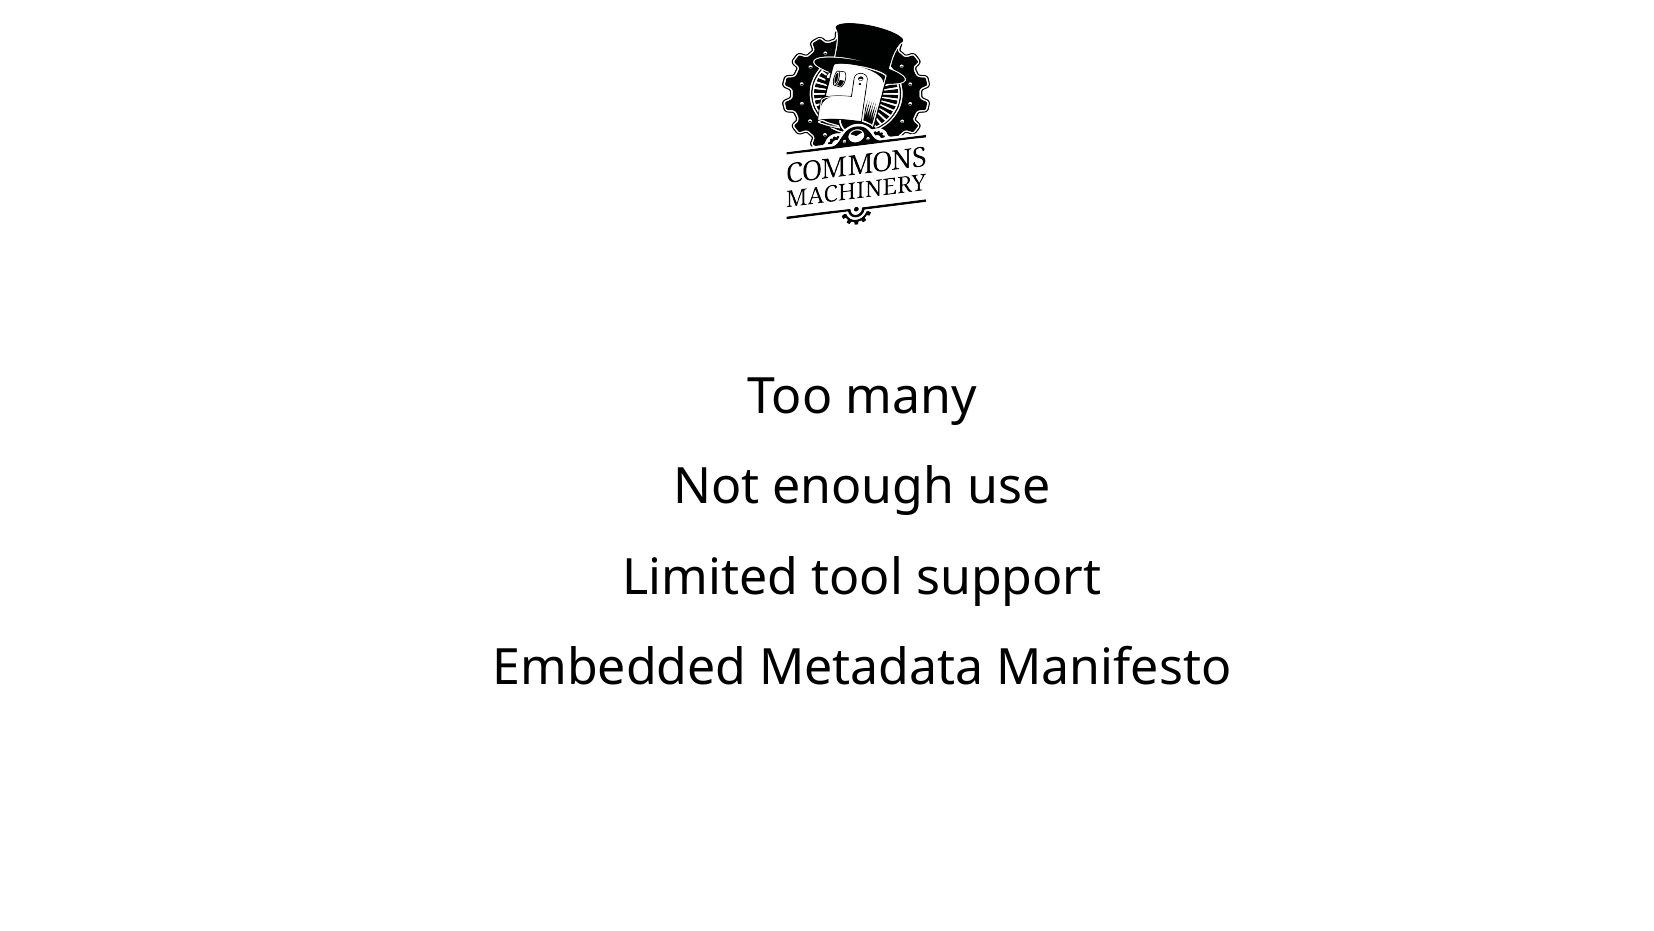

#
Too many
Not enough use
Limited tool support
Embedded Metadata Manifesto